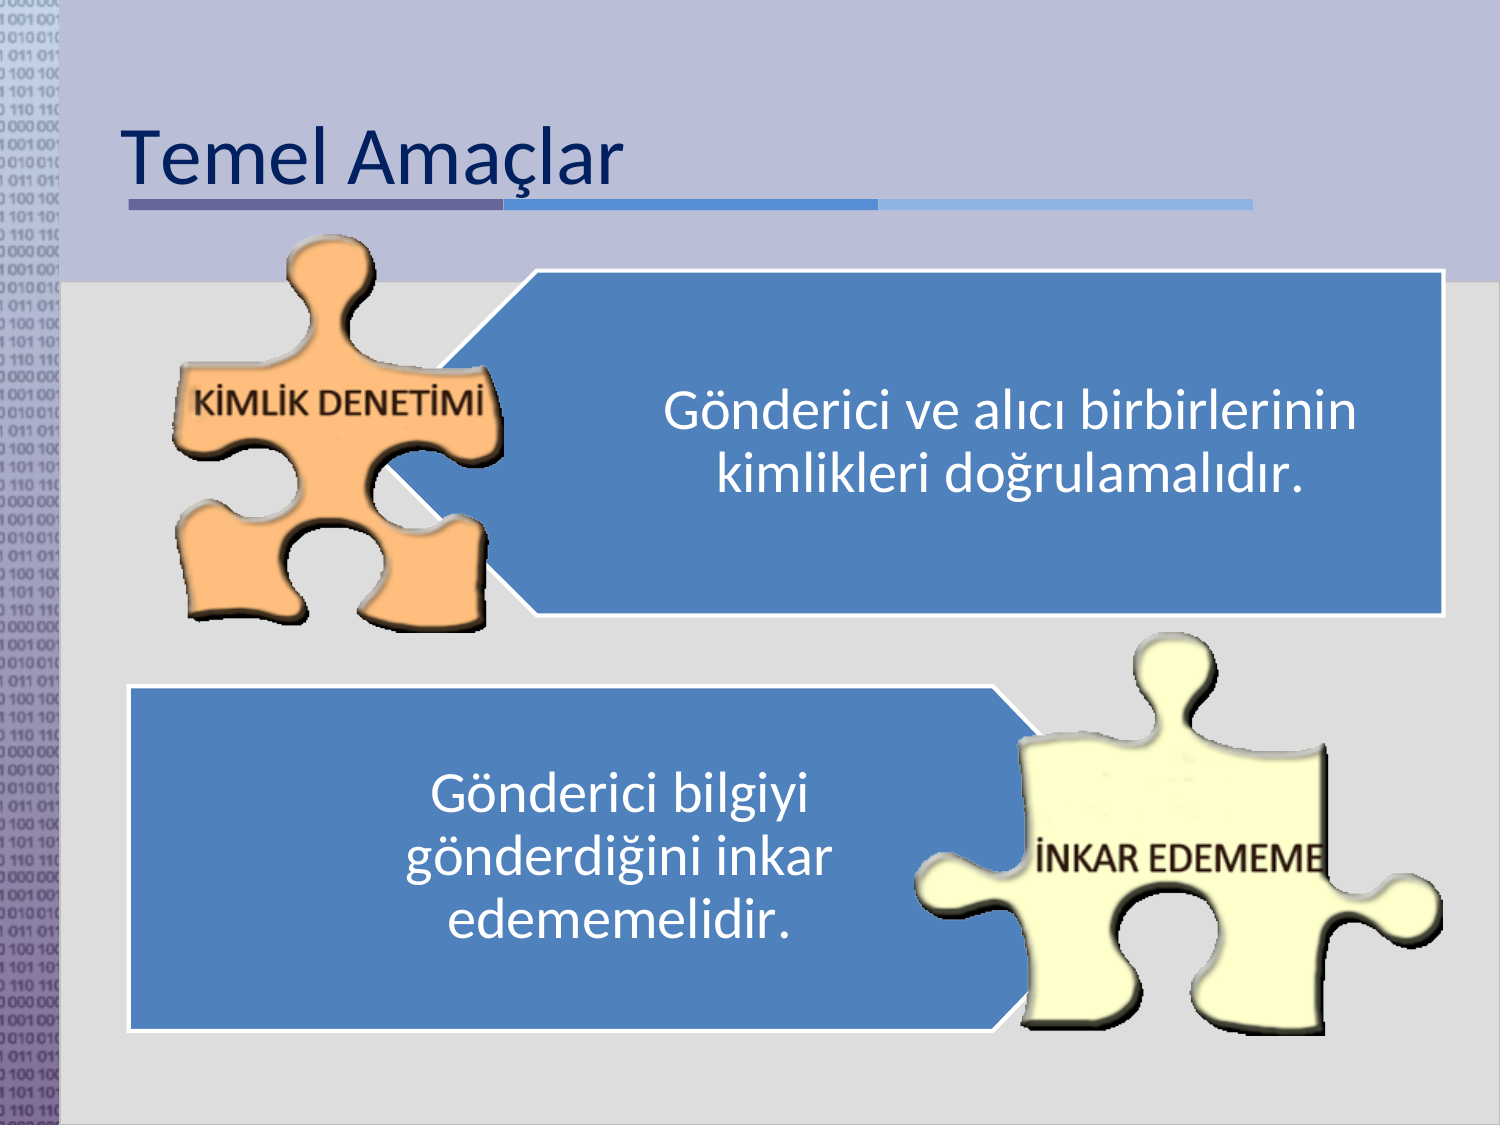

Temel Amaçlar
Gönderici ve alıcı birbirlerinin kimlikleri doğrulamalıdır.
Gönderici bilgiyi gönderdiğini inkar edememelidir.